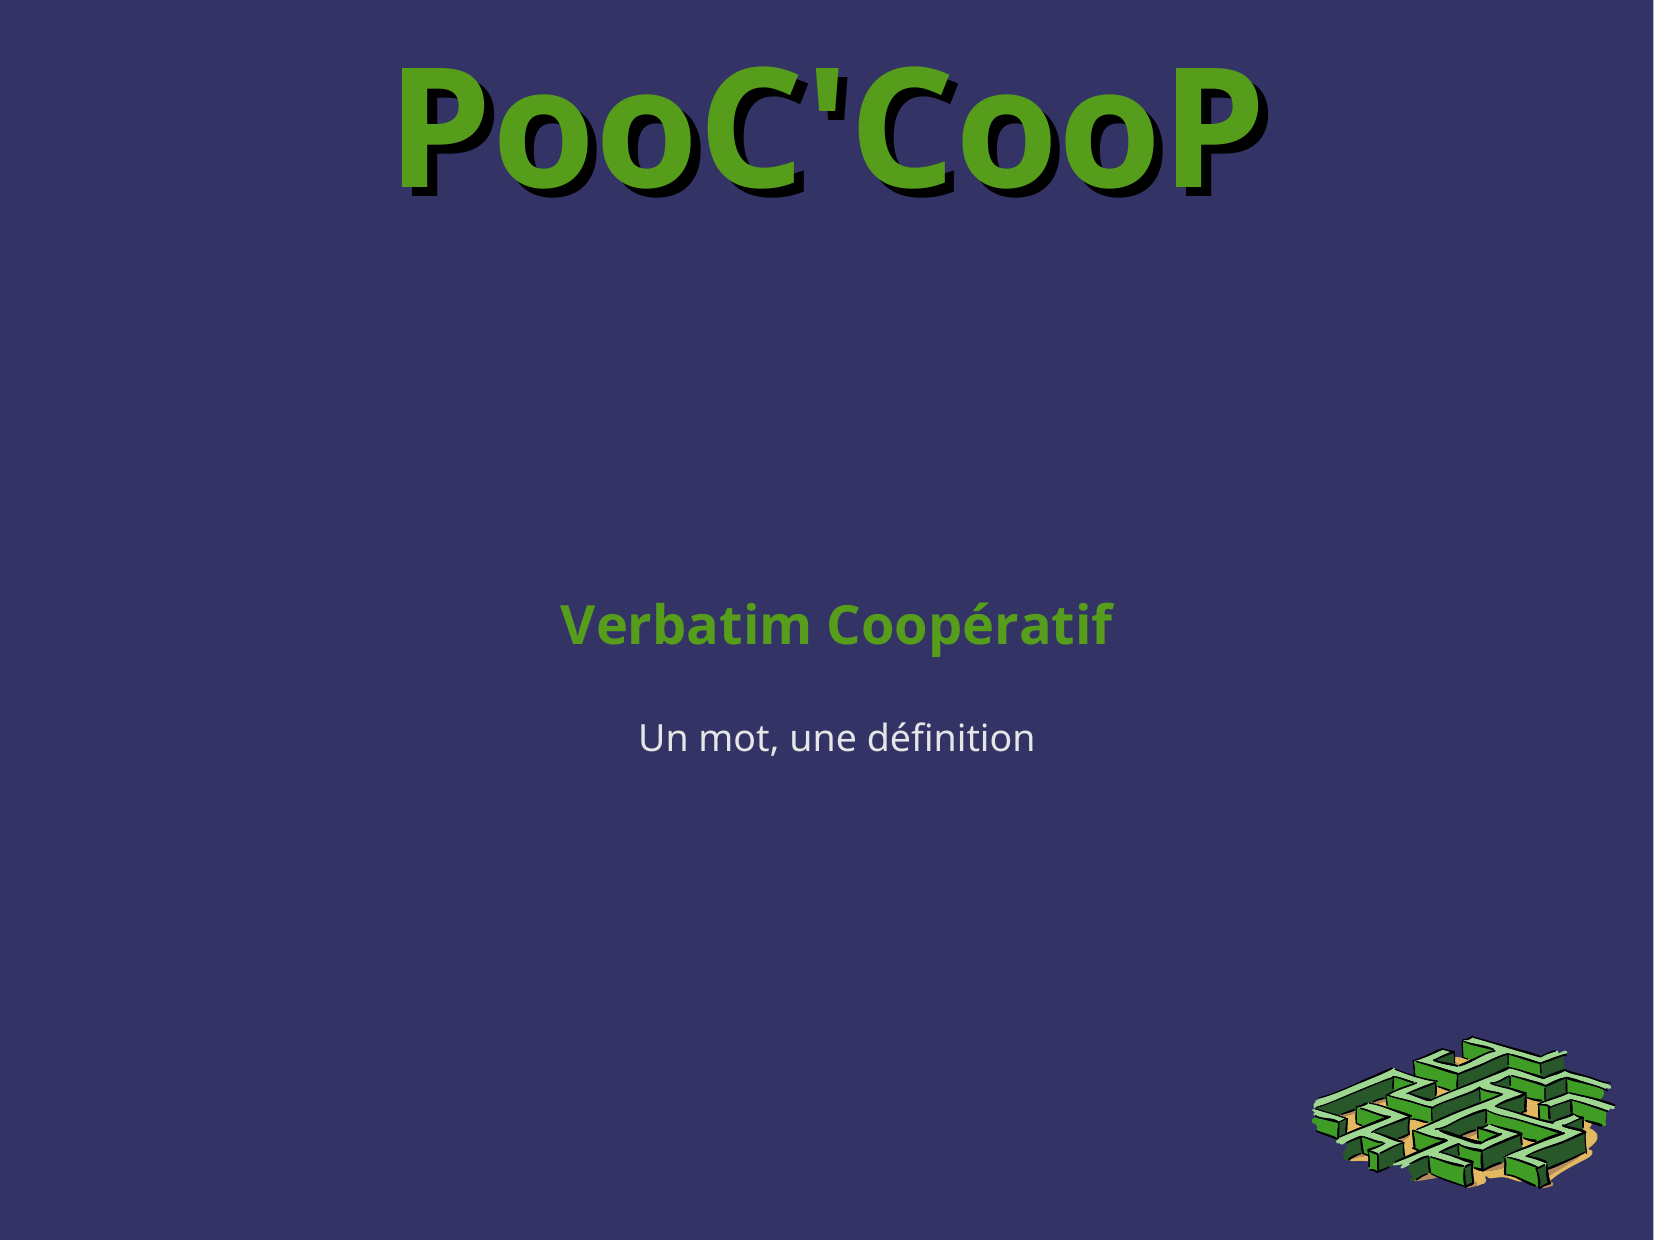

# PooC'CooP
Verbatim Coopératif
Un mot, une définition